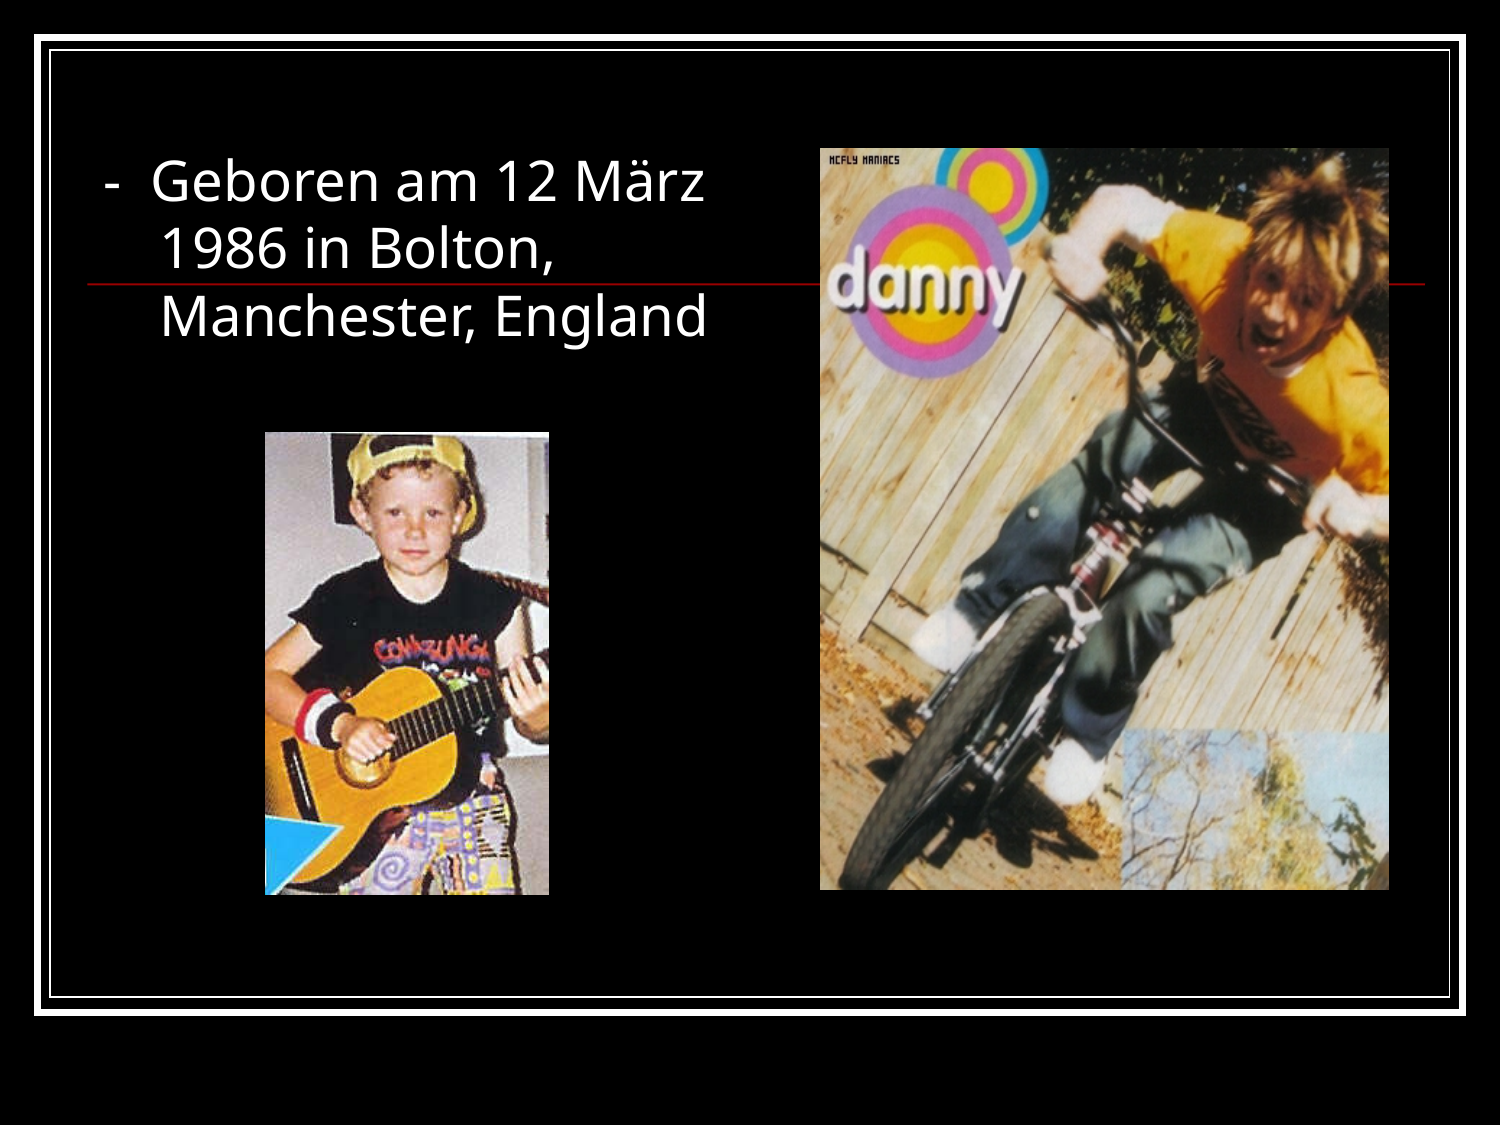

# - Geboren am 12 März 1986 in Bolton, Manchester, England